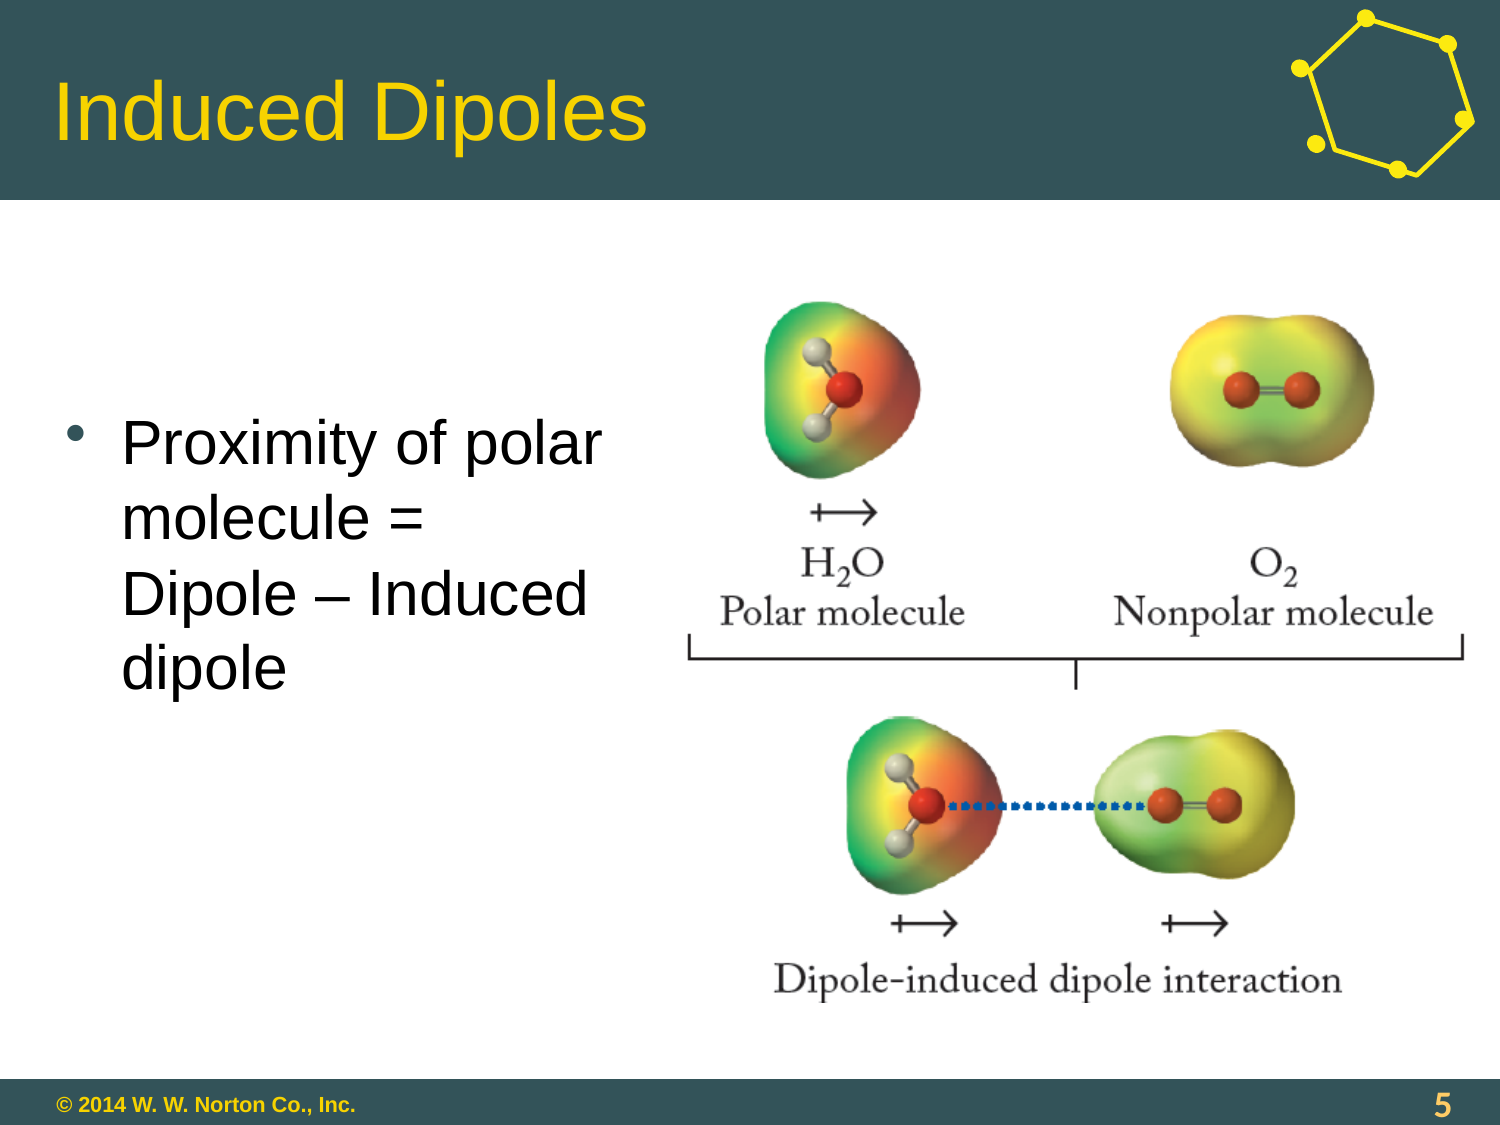

# Induced Dipoles
Proximity of polar molecule = Dipole – Induced dipole